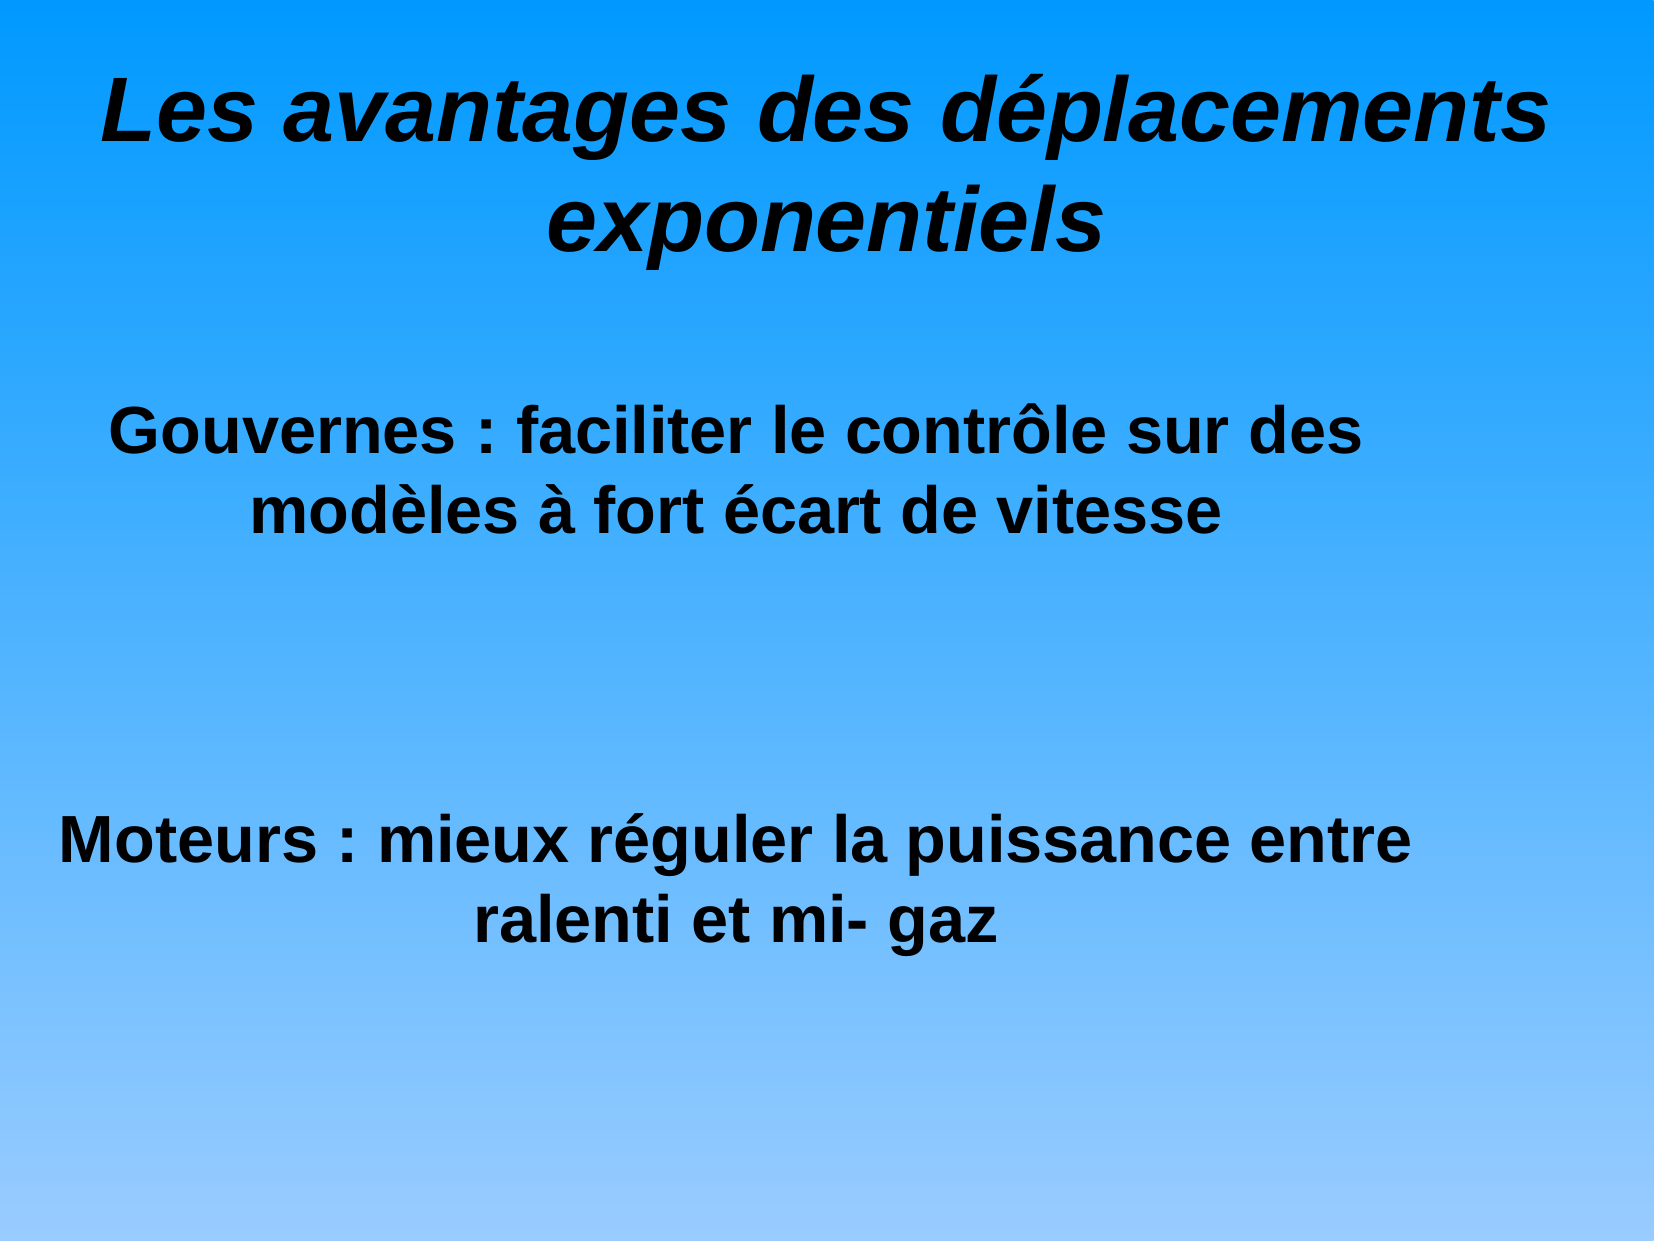

# Les avantages des déplacements exponentiels
Gouvernes : faciliter le contrôle sur des modèles à fort écart de vitesse
Moteurs : mieux réguler la puissance entre ralenti et mi- gaz